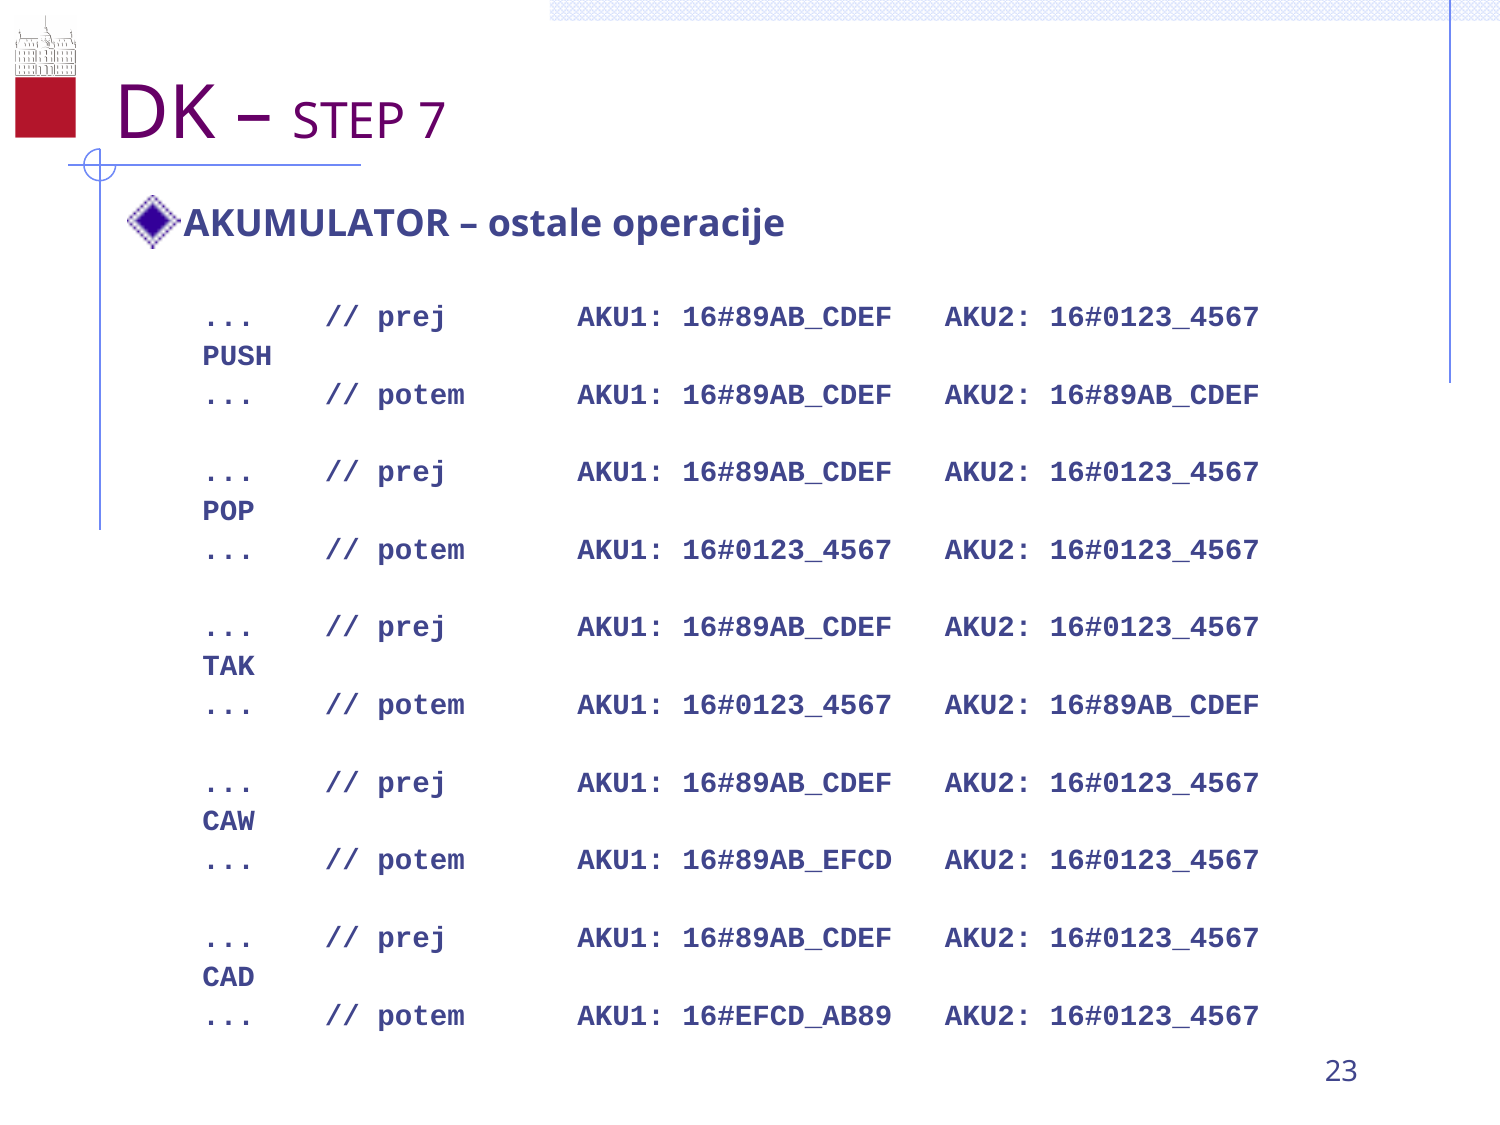

DK – STEP 7
# AKUMULATOR – ostale operacije
... // prej	AKU1: 16#89AB_CDEF AKU2: 16#0123_4567
PUSH
... // potem	AKU1: 16#89AB_CDEF AKU2: 16#89AB_CDEF
... // prej	AKU1: 16#89AB_CDEF AKU2: 16#0123_4567
POP
... // potem	AKU1: 16#0123_4567 AKU2: 16#0123_4567
... // prej	AKU1: 16#89AB_CDEF AKU2: 16#0123_4567
TAK
... // potem	AKU1: 16#0123_4567 AKU2: 16#89AB_CDEF
... // prej	AKU1: 16#89AB_CDEF AKU2: 16#0123_4567
CAW
... // potem	AKU1: 16#89AB_EFCD AKU2: 16#0123_4567
... // prej	AKU1: 16#89AB_CDEF AKU2: 16#0123_4567
CAD
... // potem	AKU1: 16#EFCD_AB89 AKU2: 16#0123_4567